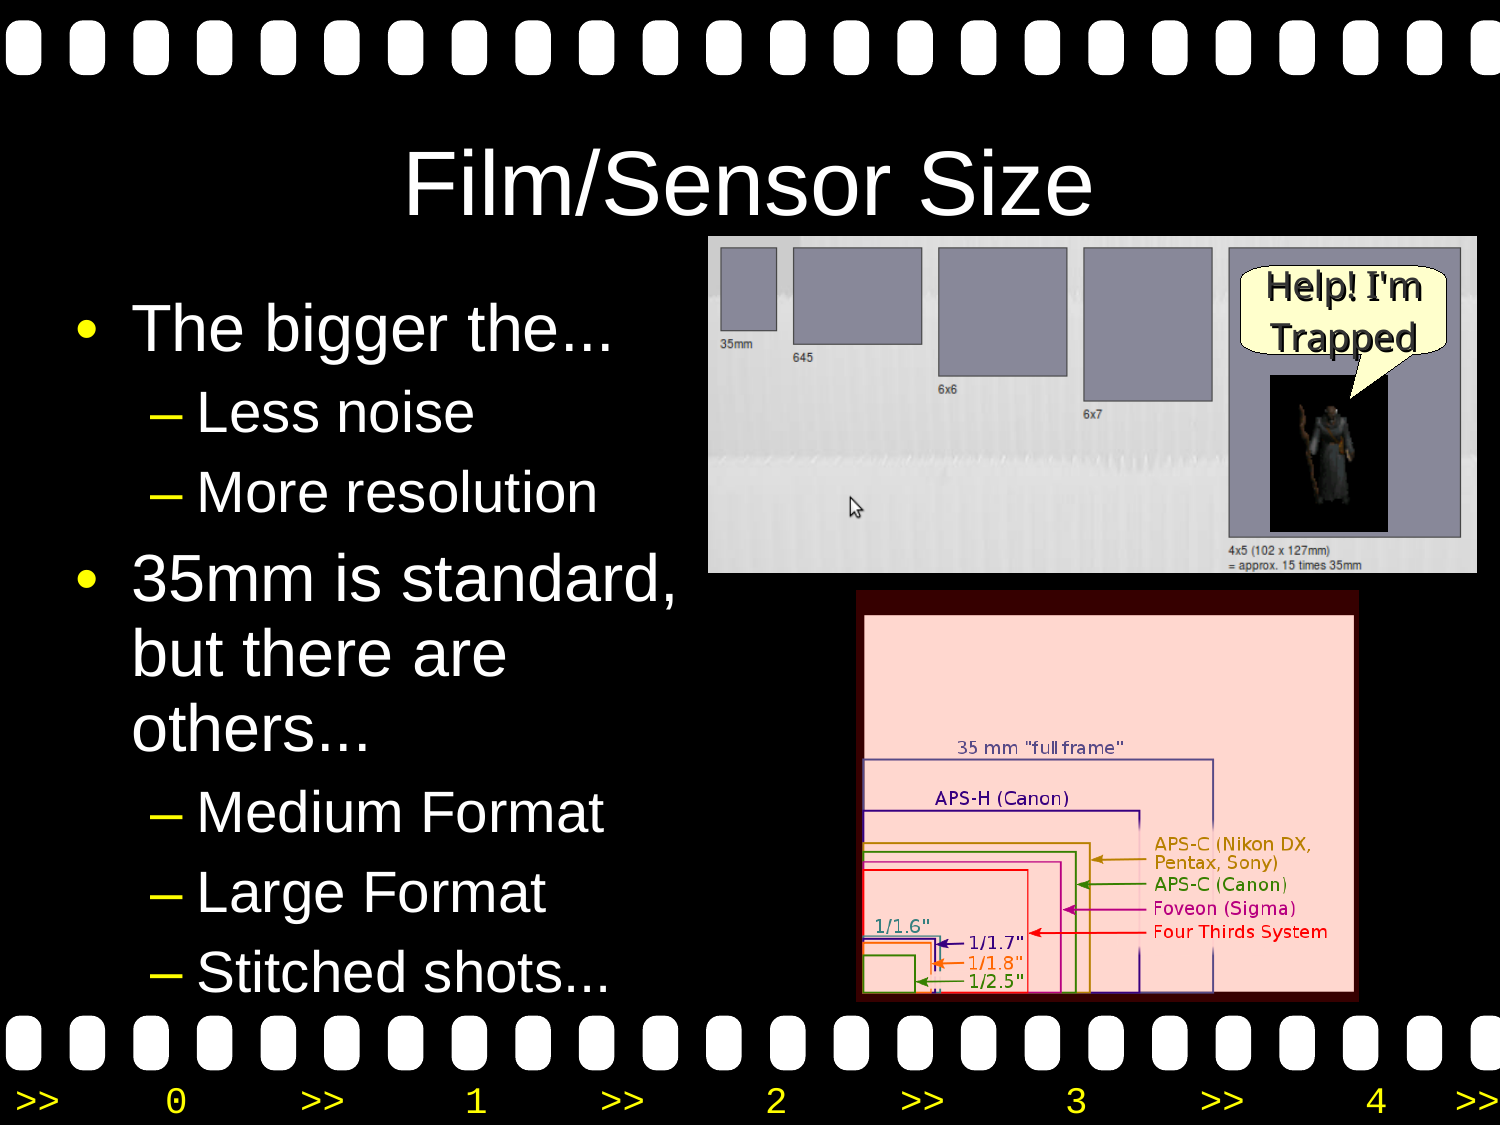

# Film/Sensor Size
Help! I'm
Trapped
The bigger the...
Less noise
More resolution
35mm is standard, but there are others...
Medium Format
Large Format
Stitched shots...